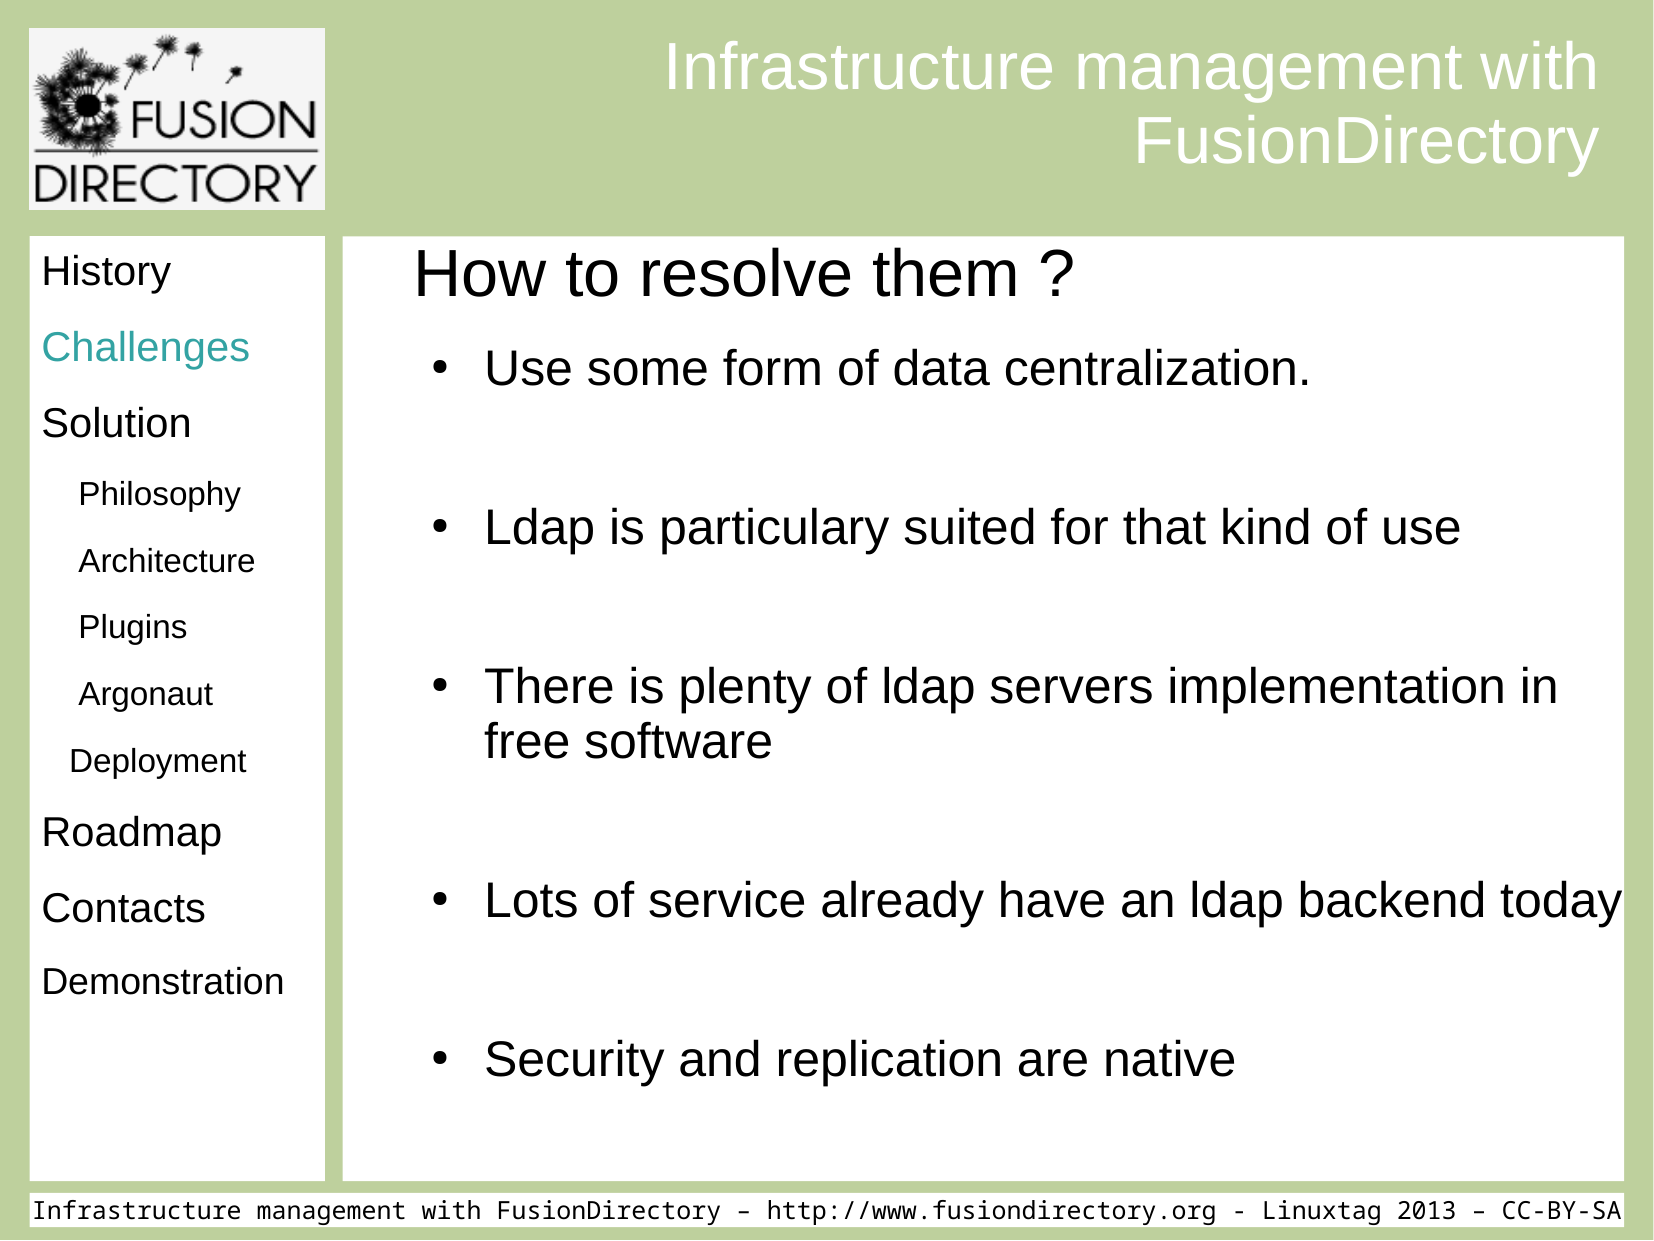

# Infrastructure management with FusionDirectory
History
Challenges
Solution
 Philosophy
 Architecture
 Plugins
 Argonaut
 Deployment
Roadmap
Contacts
Demonstration
How to resolve them ?
Use some form of data centralization.
Ldap is particulary suited for that kind of use
There is plenty of ldap servers implementation in free software
Lots of service already have an ldap backend today
Security and replication are native